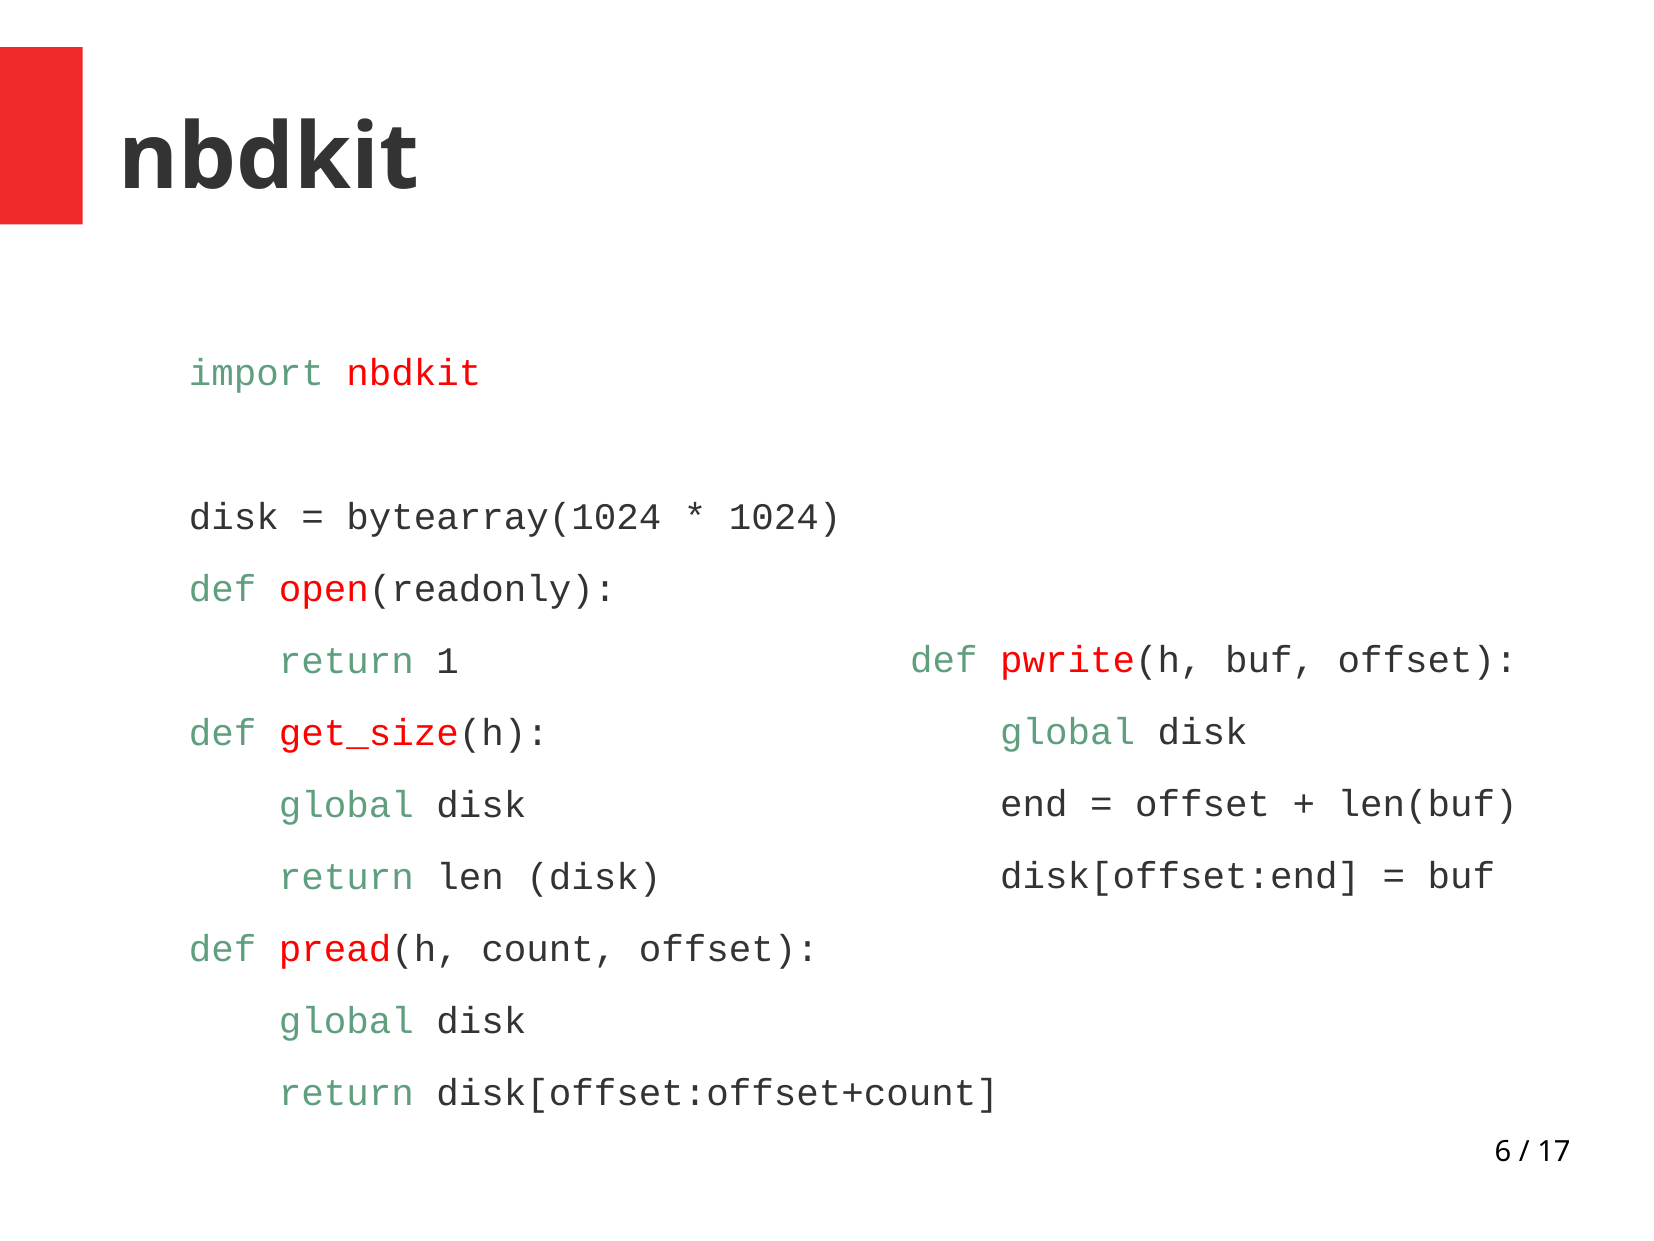

# nbdkit
import nbdkit
disk = bytearray(1024 * 1024)
def open(readonly):
 return 1
def get_size(h):
 global disk
 return len (disk)
def pread(h, count, offset):
 global disk
 return disk[offset:offset+count]
def pwrite(h, buf, offset):
 global disk
 end = offset + len(buf)
 disk[offset:end] = buf
6